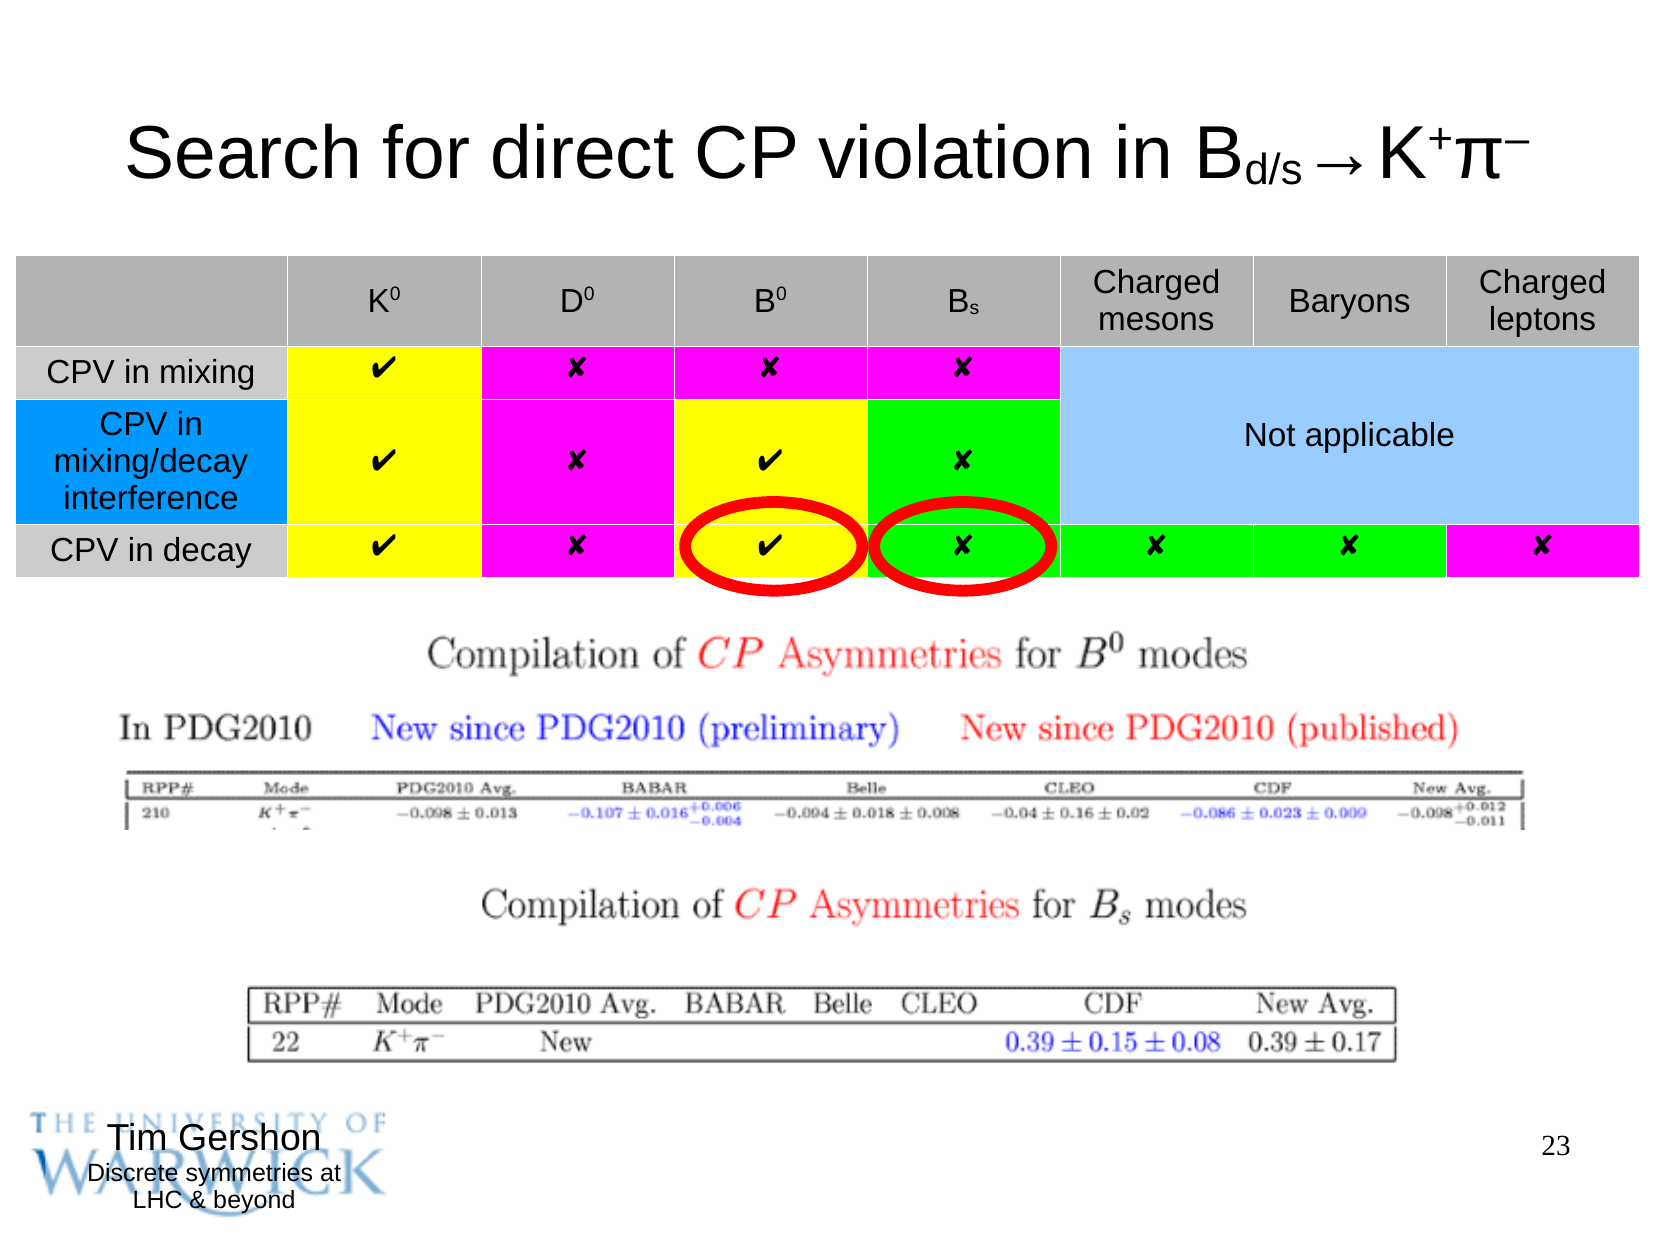

# Search for direct CP violation in Bd/s→K+π–
| | K0 | D0 | B0 | Bs | Charged mesons | Baryons | Charged leptons |
| --- | --- | --- | --- | --- | --- | --- | --- |
| CPV in mixing | ✔ | ✘ | ✘ | ✘ | Not applicable | | |
| CPV in mixing/decay interference | ✔ | ✘ | ✔ | ✘ | | | |
| CPV in decay | ✔ | ✘ | ✔ | ✘ | ✘ | ✘ | ✘ |
Tim Gershon
Discrete symmetries at LHC & beyond
23